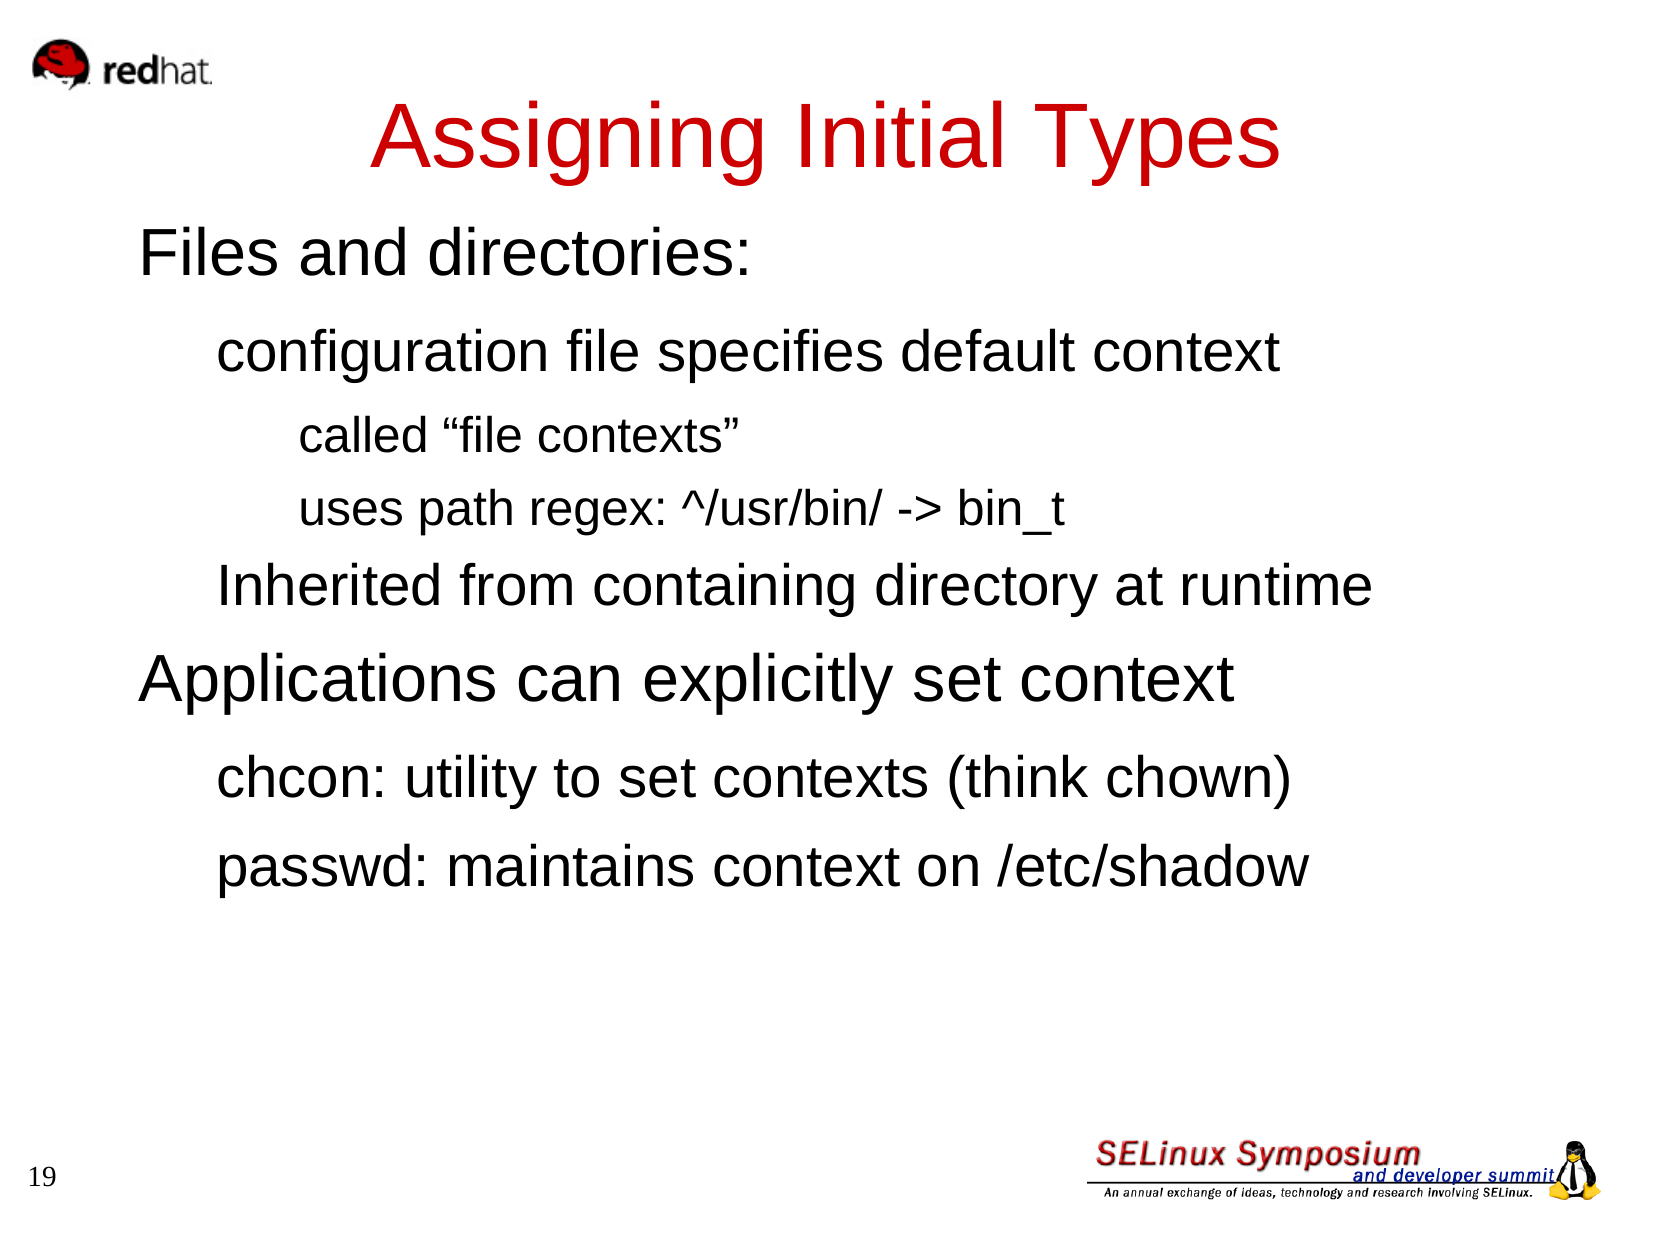

# Assigning Initial Types
Files and directories:
configuration file specifies default context
called “file contexts”
uses path regex: ^/usr/bin/ -> bin_t
Inherited from containing directory at runtime
Applications can explicitly set context
chcon: utility to set contexts (think chown)
passwd: maintains context on /etc/shadow